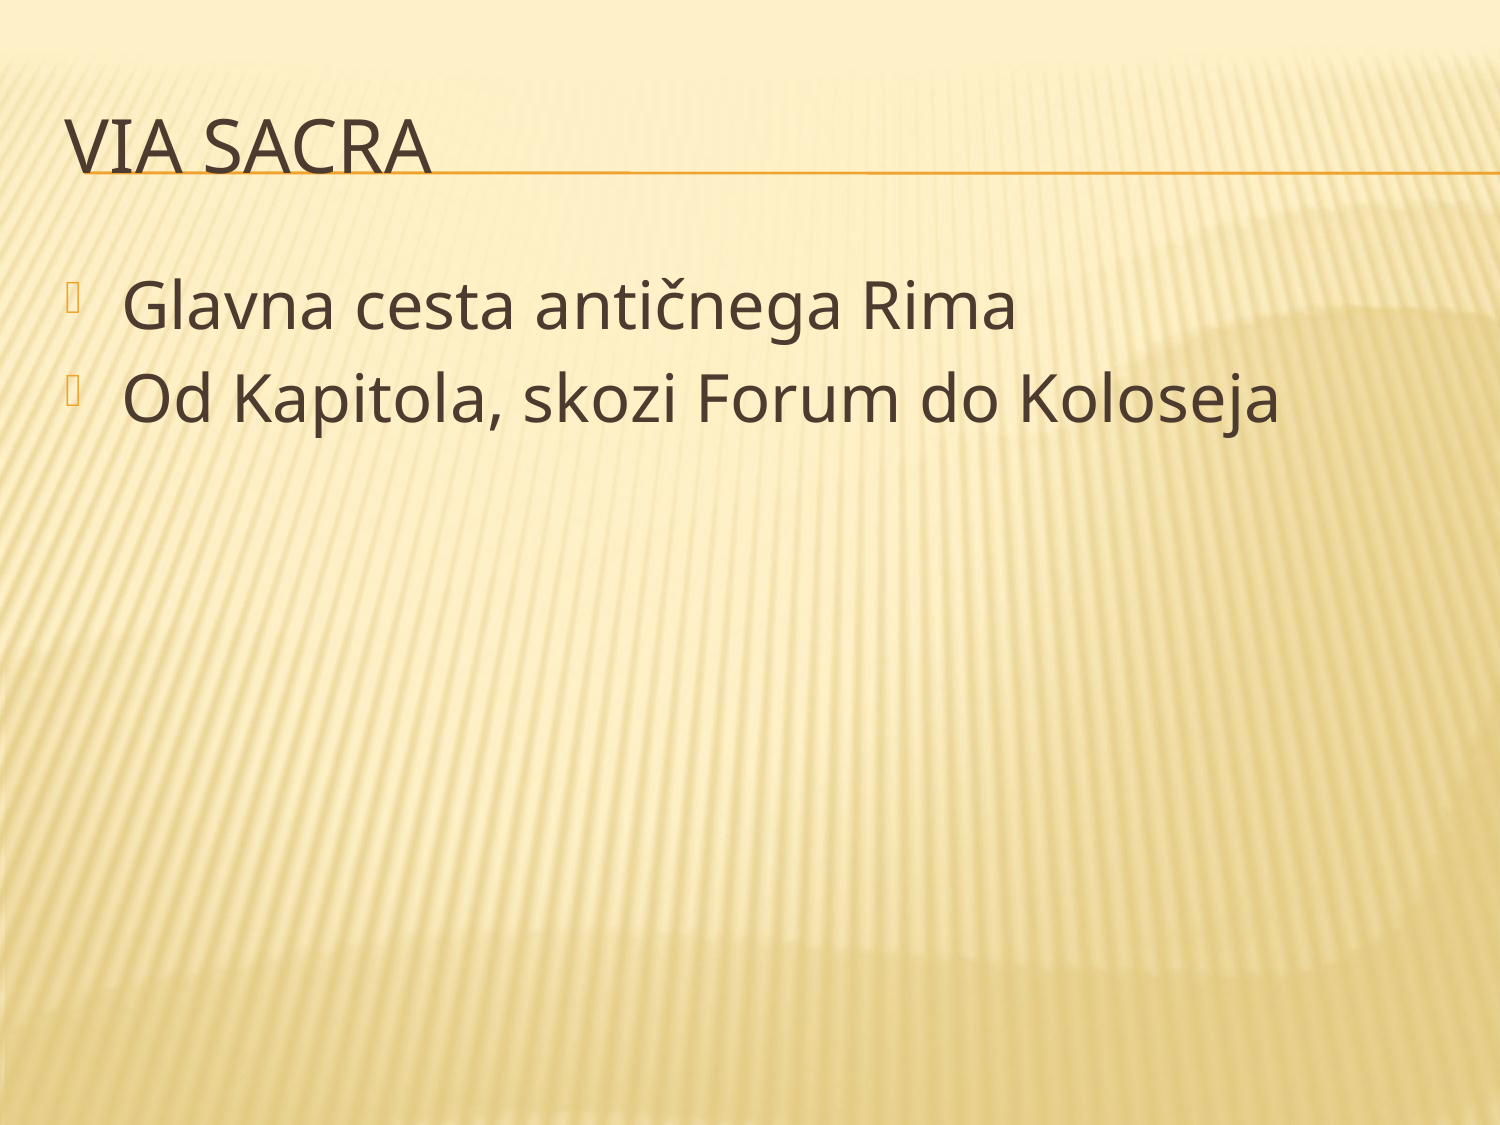

# Via sacra
Glavna cesta antičnega Rima
Od Kapitola, skozi Forum do Koloseja